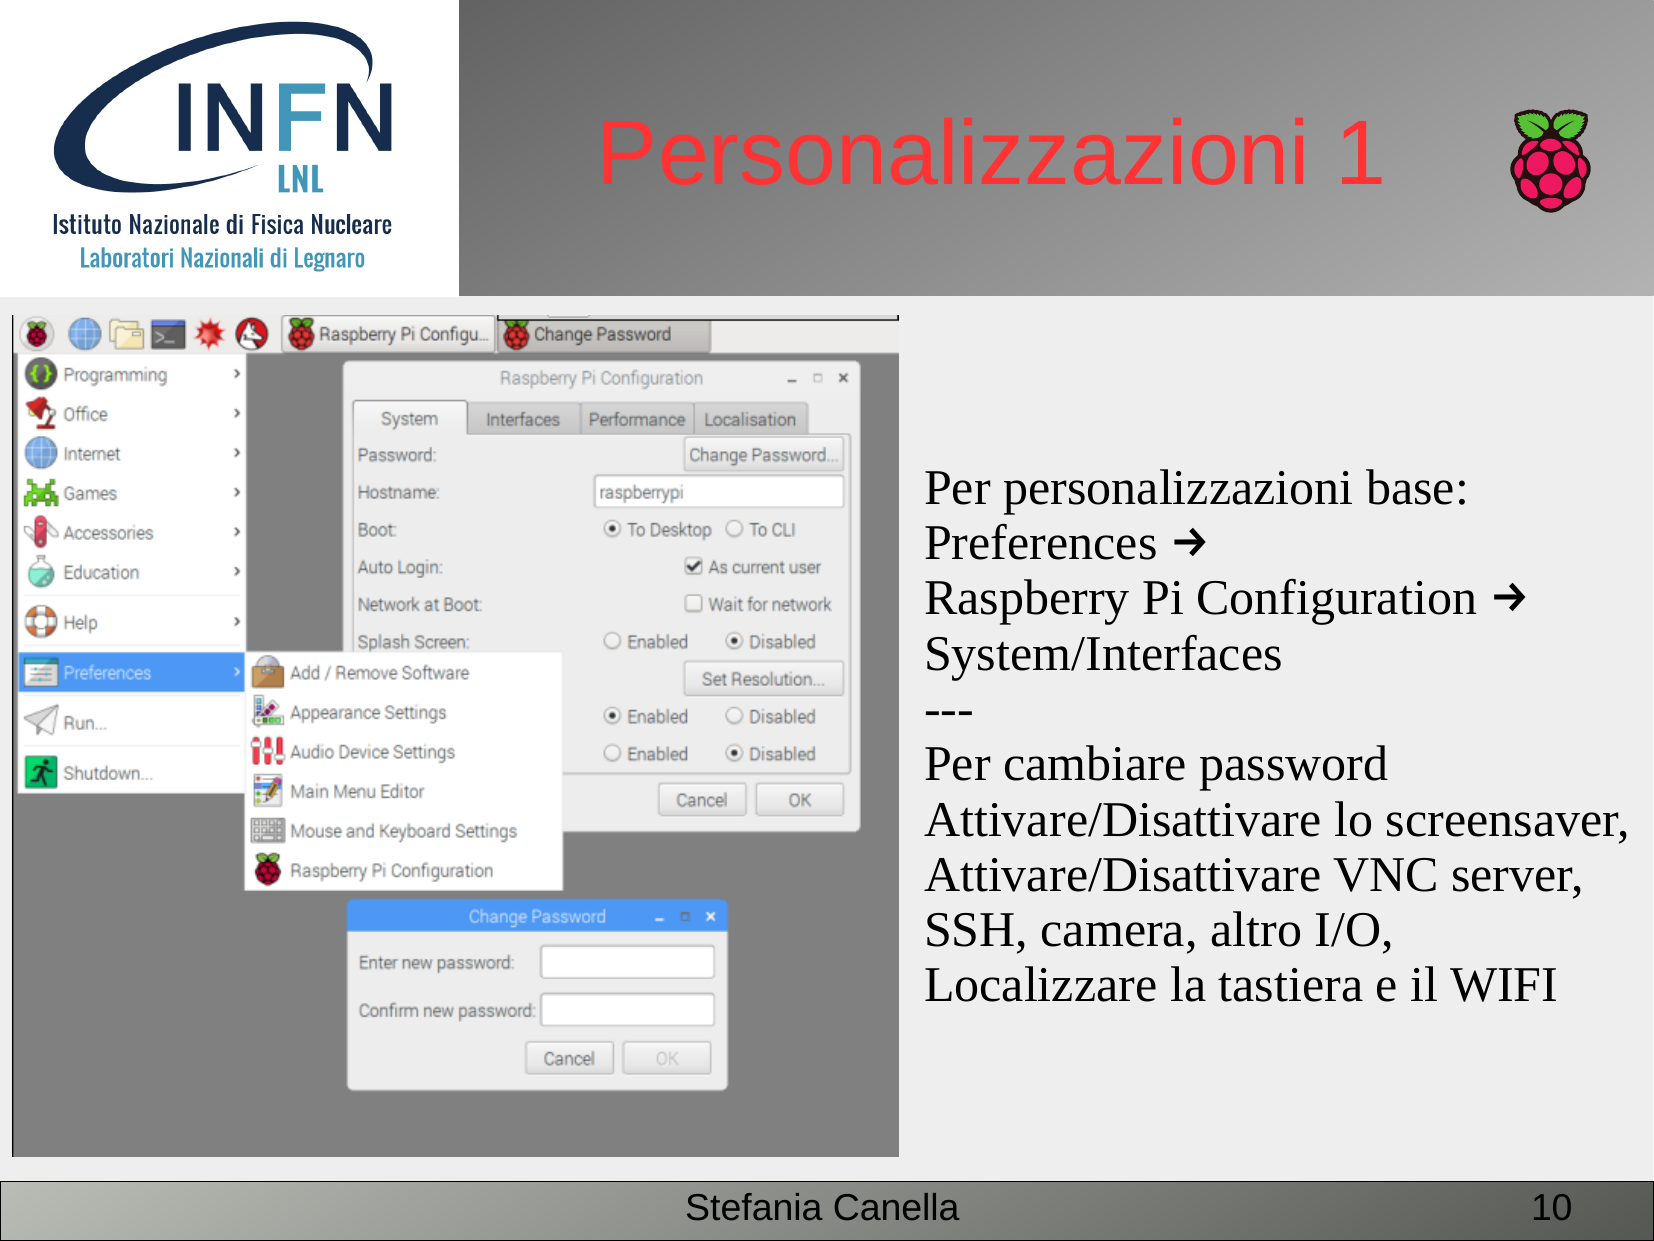

# Personalizzazioni 1
Per personalizzazioni base:
Preferences →
Raspberry Pi Configuration → System/Interfaces
---
Per cambiare password
Attivare/Disattivare lo screensaver,
Attivare/Disattivare VNC server, SSH, camera, altro I/O,
Localizzare la tastiera e il WIFI
Stefania Canella